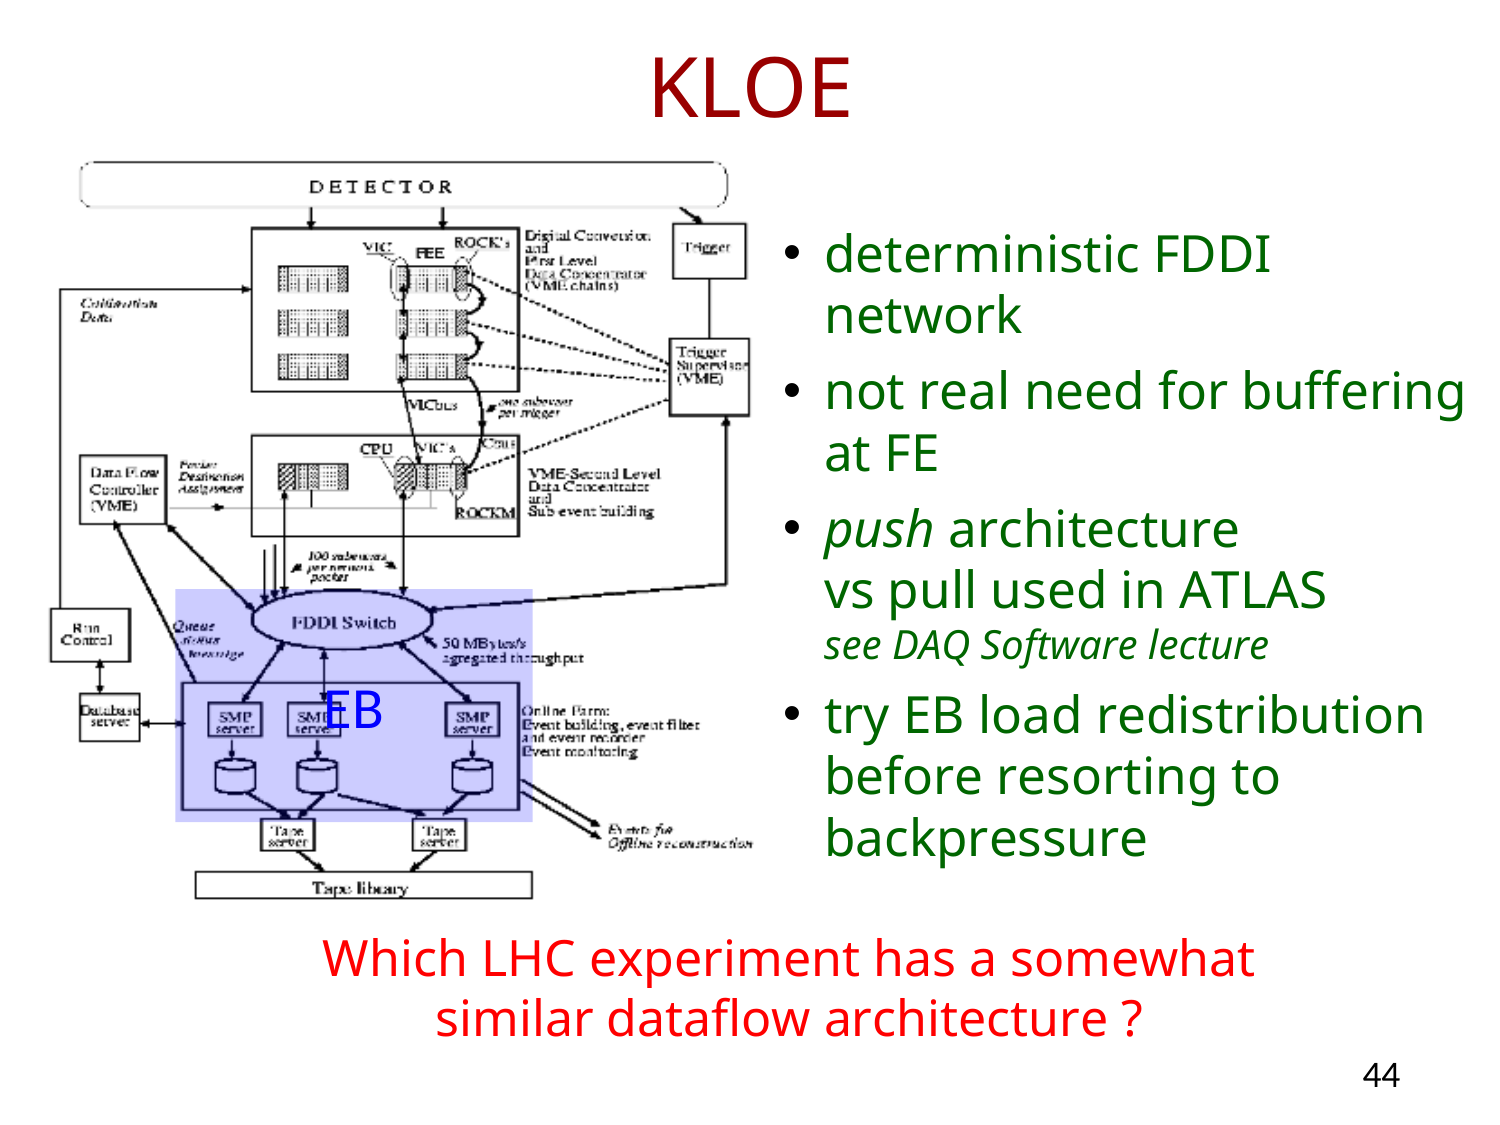

# KLOE
deterministic FDDI network
not real need for buffering at FE
push architecture
vs pull used in ATLAS
see DAQ Software lecture
try EB load redistribution before resorting to backpressure
EB
Which LHC experiment has a somewhat similar dataflow architecture ?
44